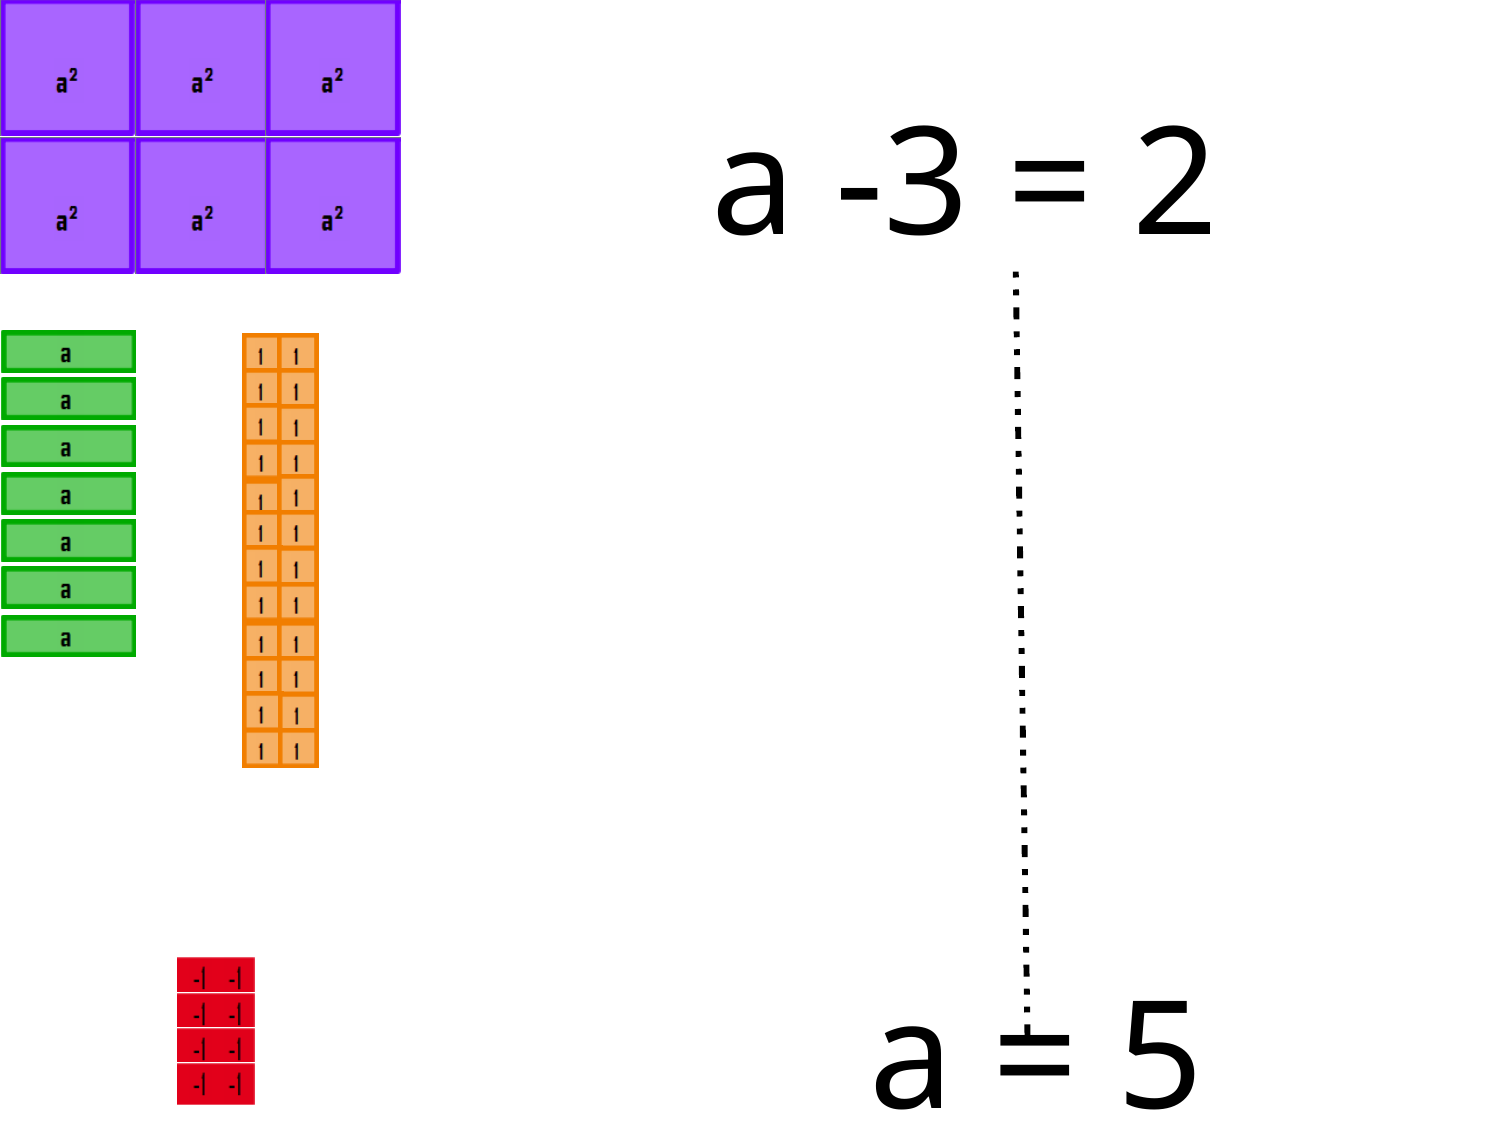

a -3 = 2
a = 5